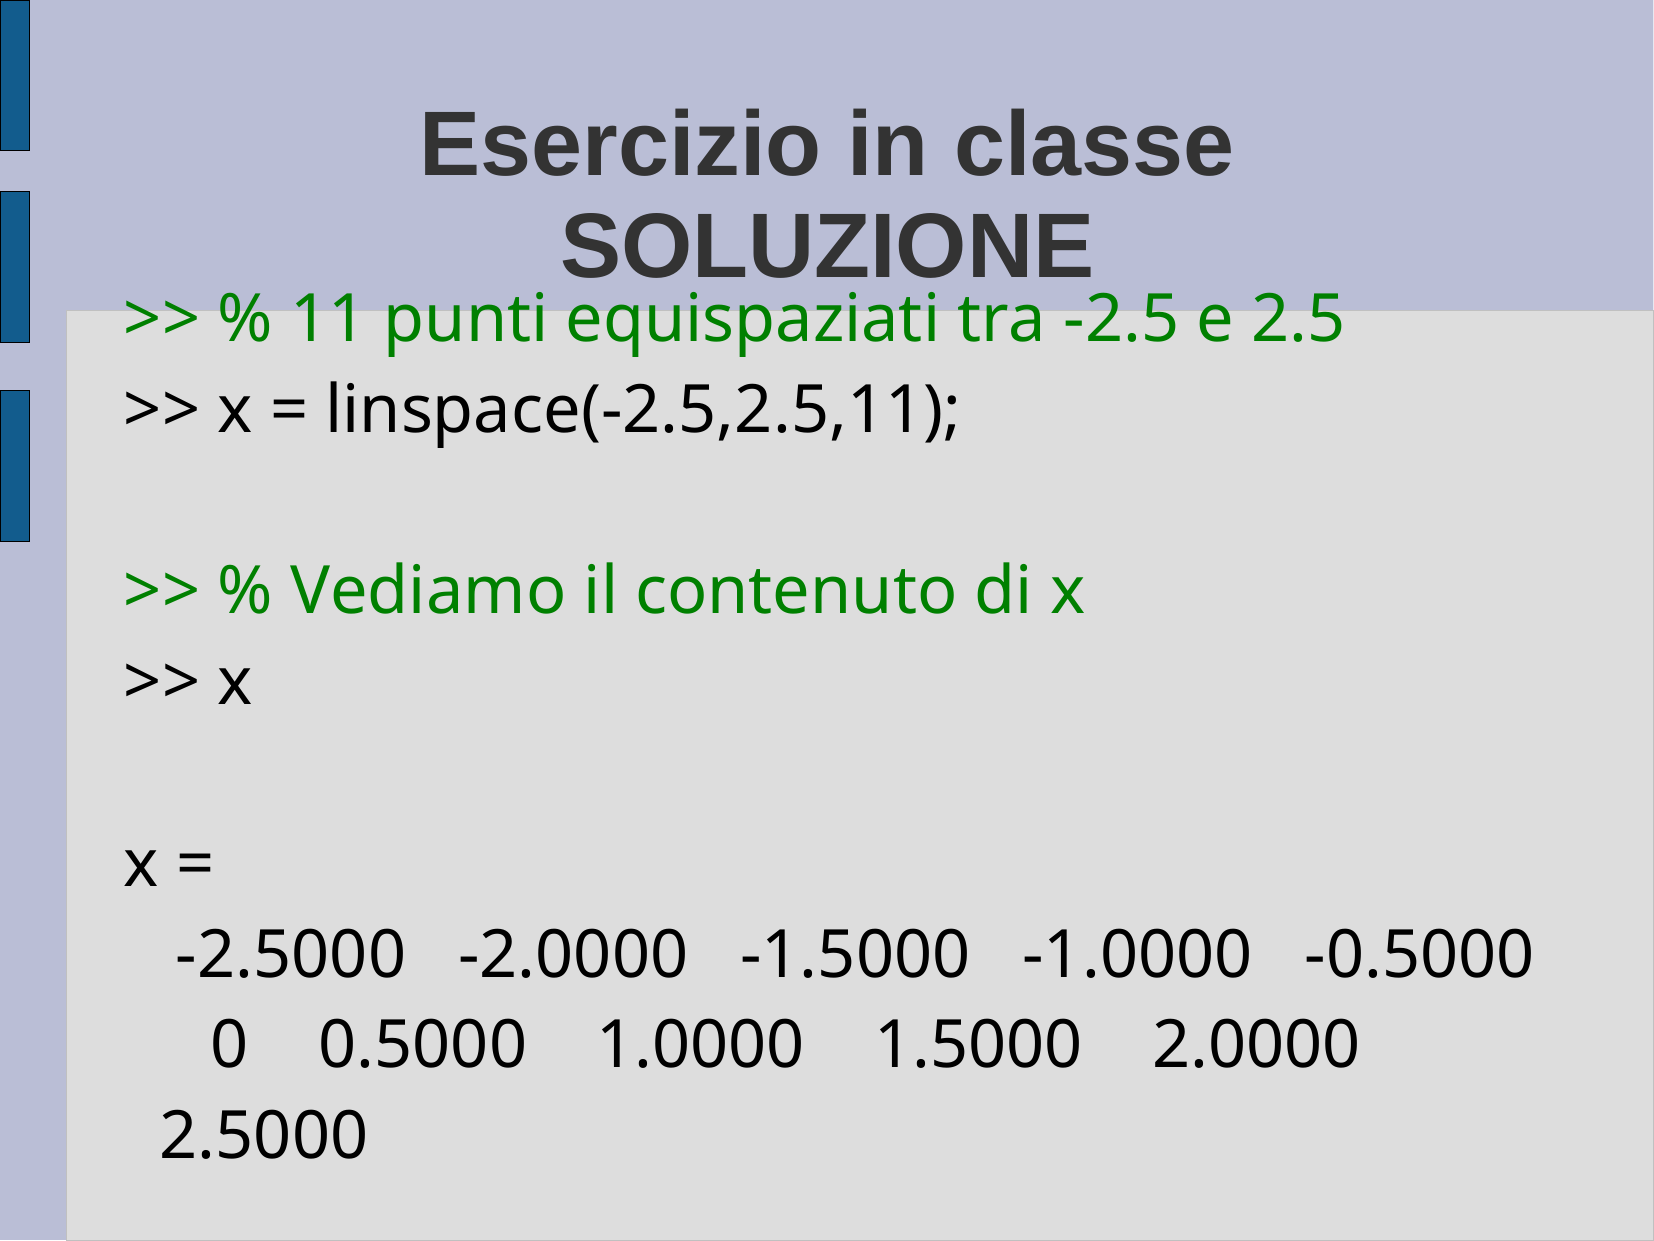

# Esercizio in classe SOLUZIONE
>> % 11 punti equispaziati tra -2.5 e 2.5
>> x = linspace(-2.5,2.5,11);
>> % Vediamo il contenuto di x
>> x
x =
 -2.5000 -2.0000 -1.5000 -1.0000 -0.5000 0 0.5000 1.0000 1.5000 2.0000 2.5000